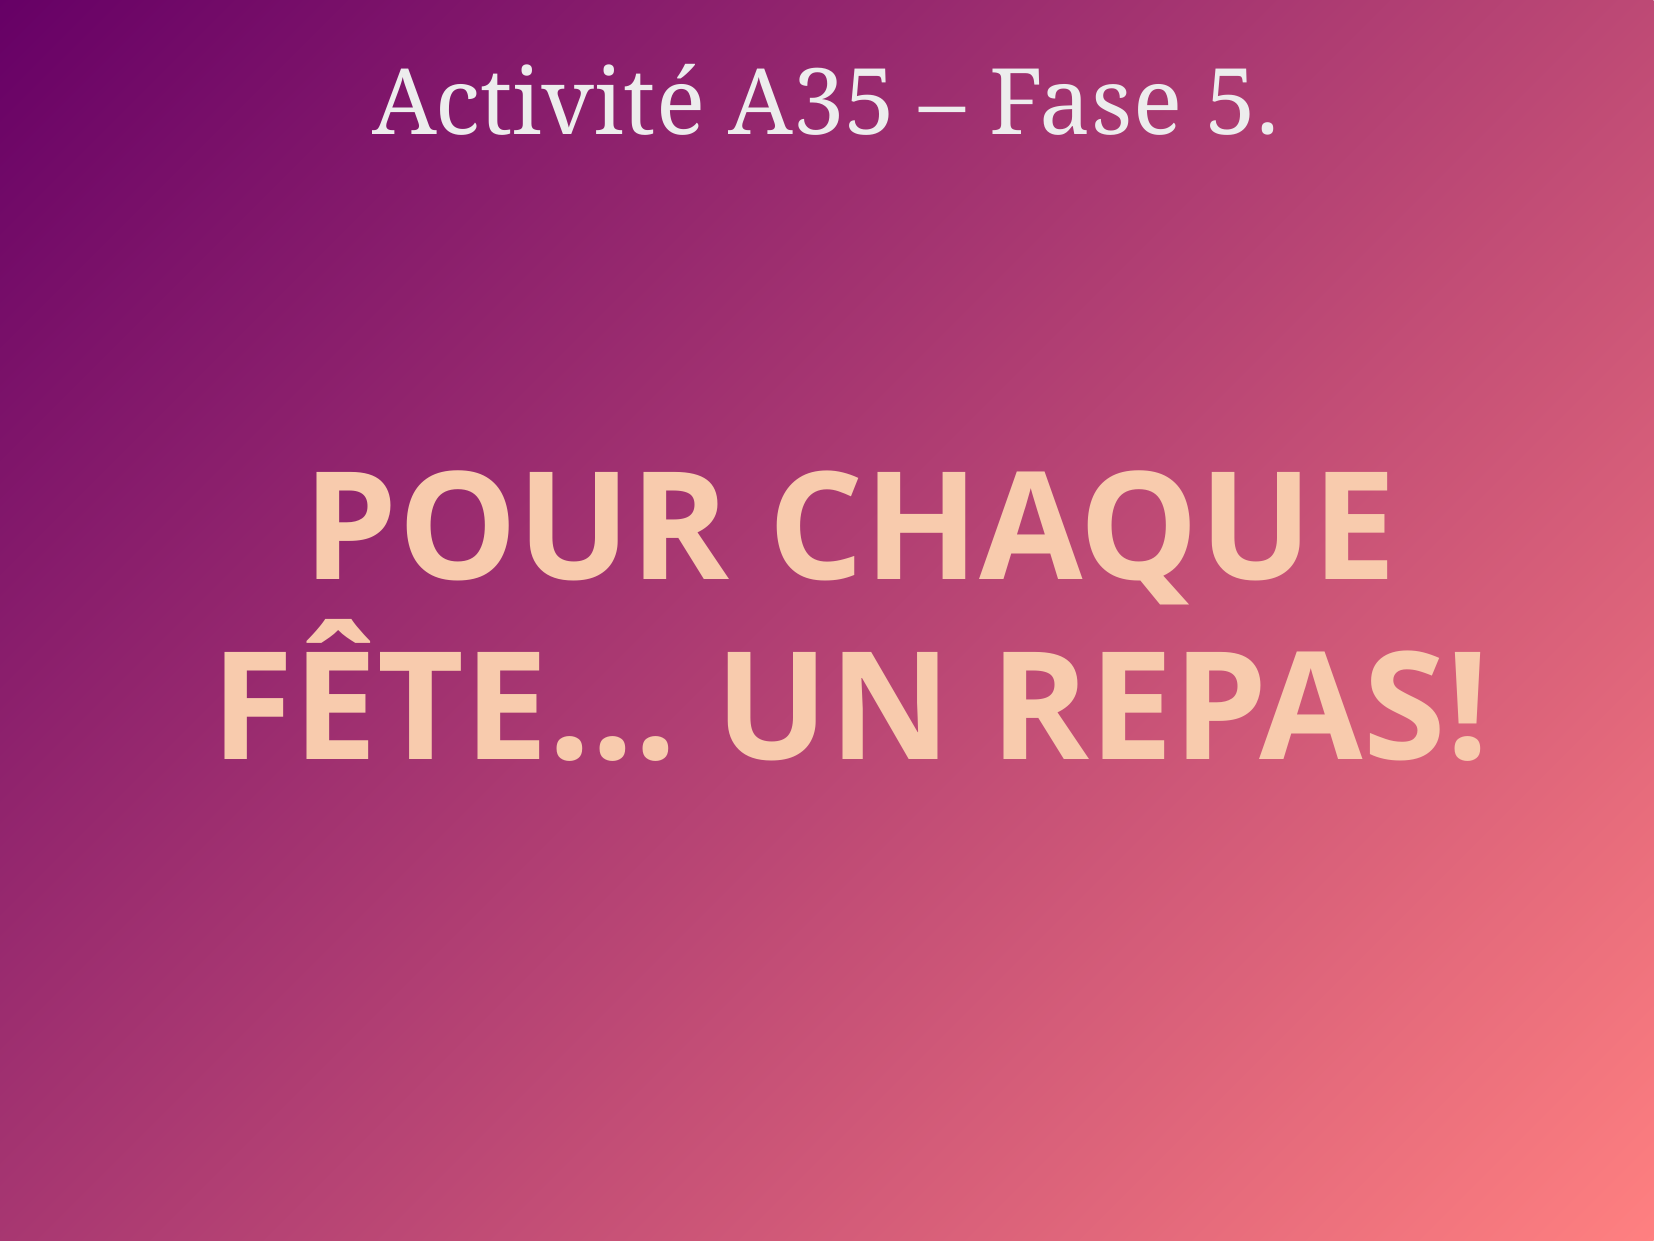

# Activité A35 – Fase 5.
POUR CHAQUE FÊTE... UN REPAS!